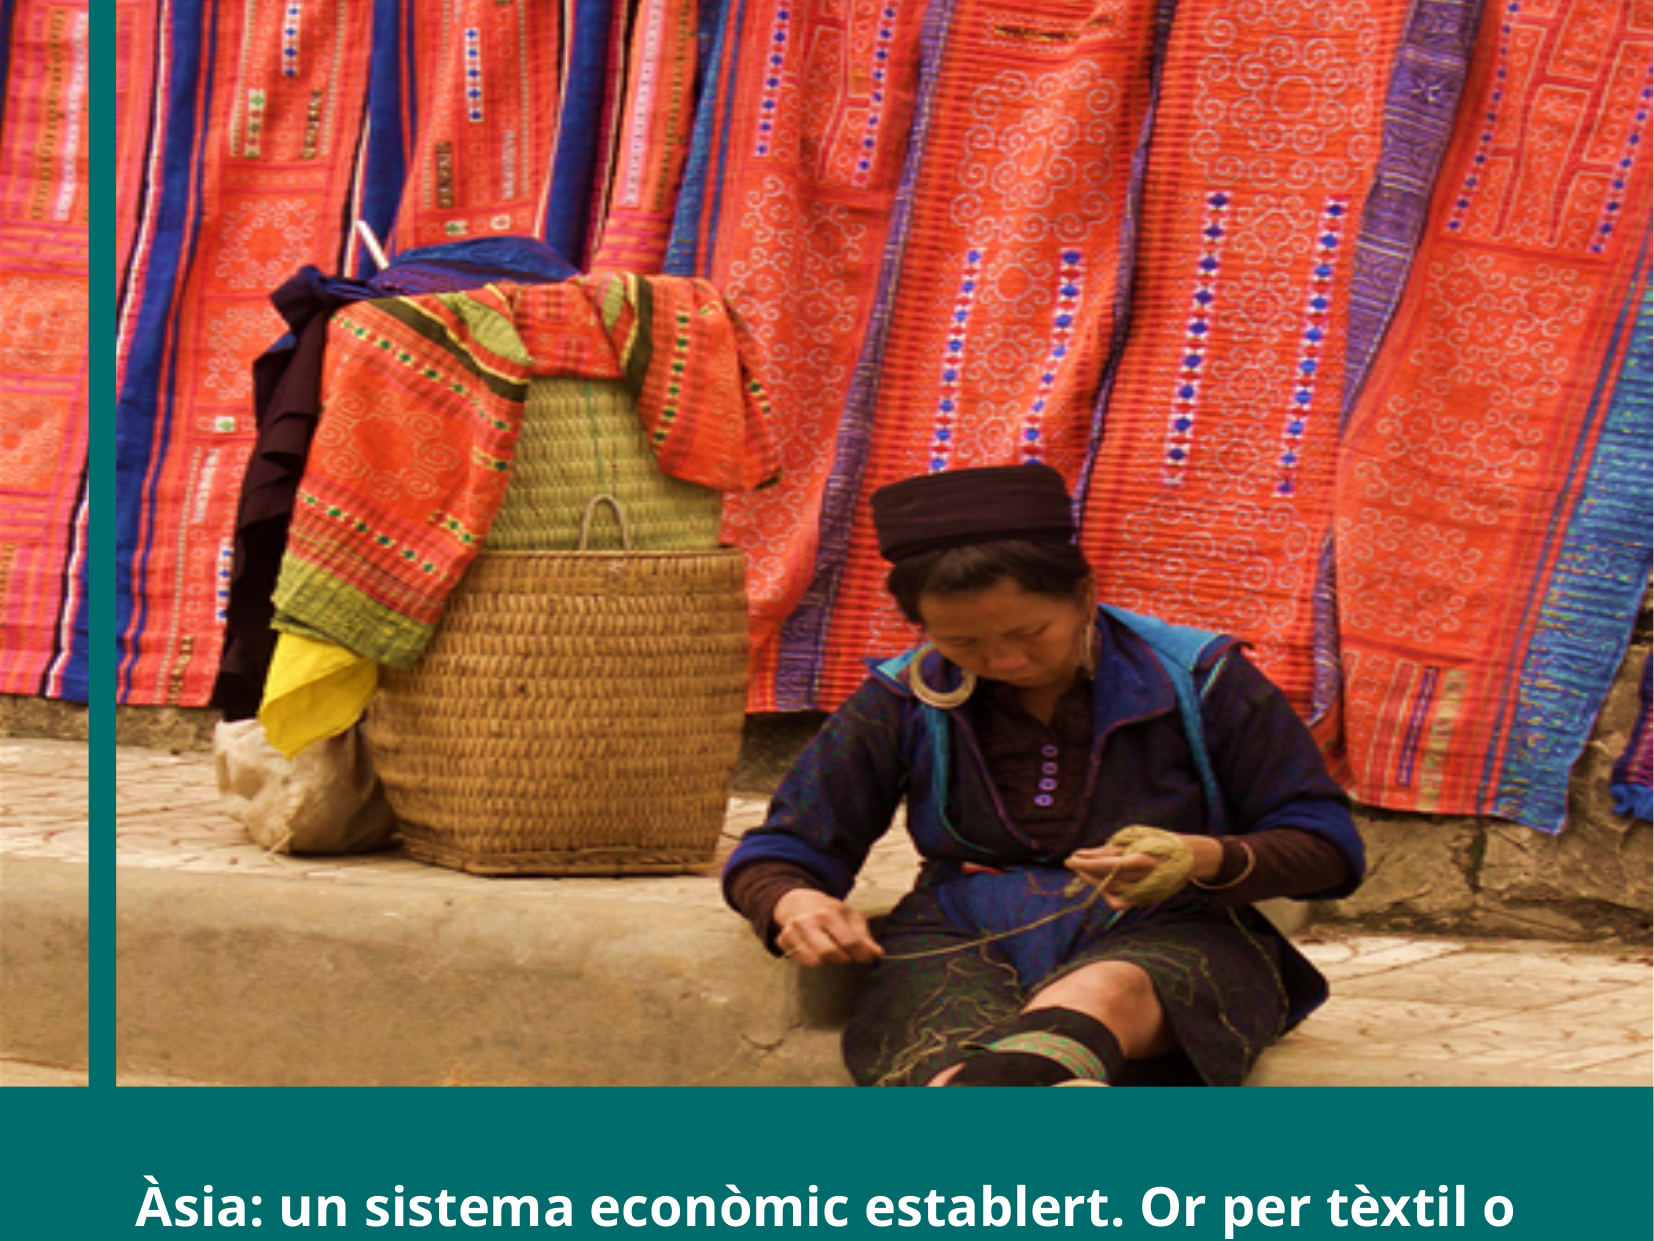

Àsia: un sistema econòmic establert. Or per tèxtil o espècies.